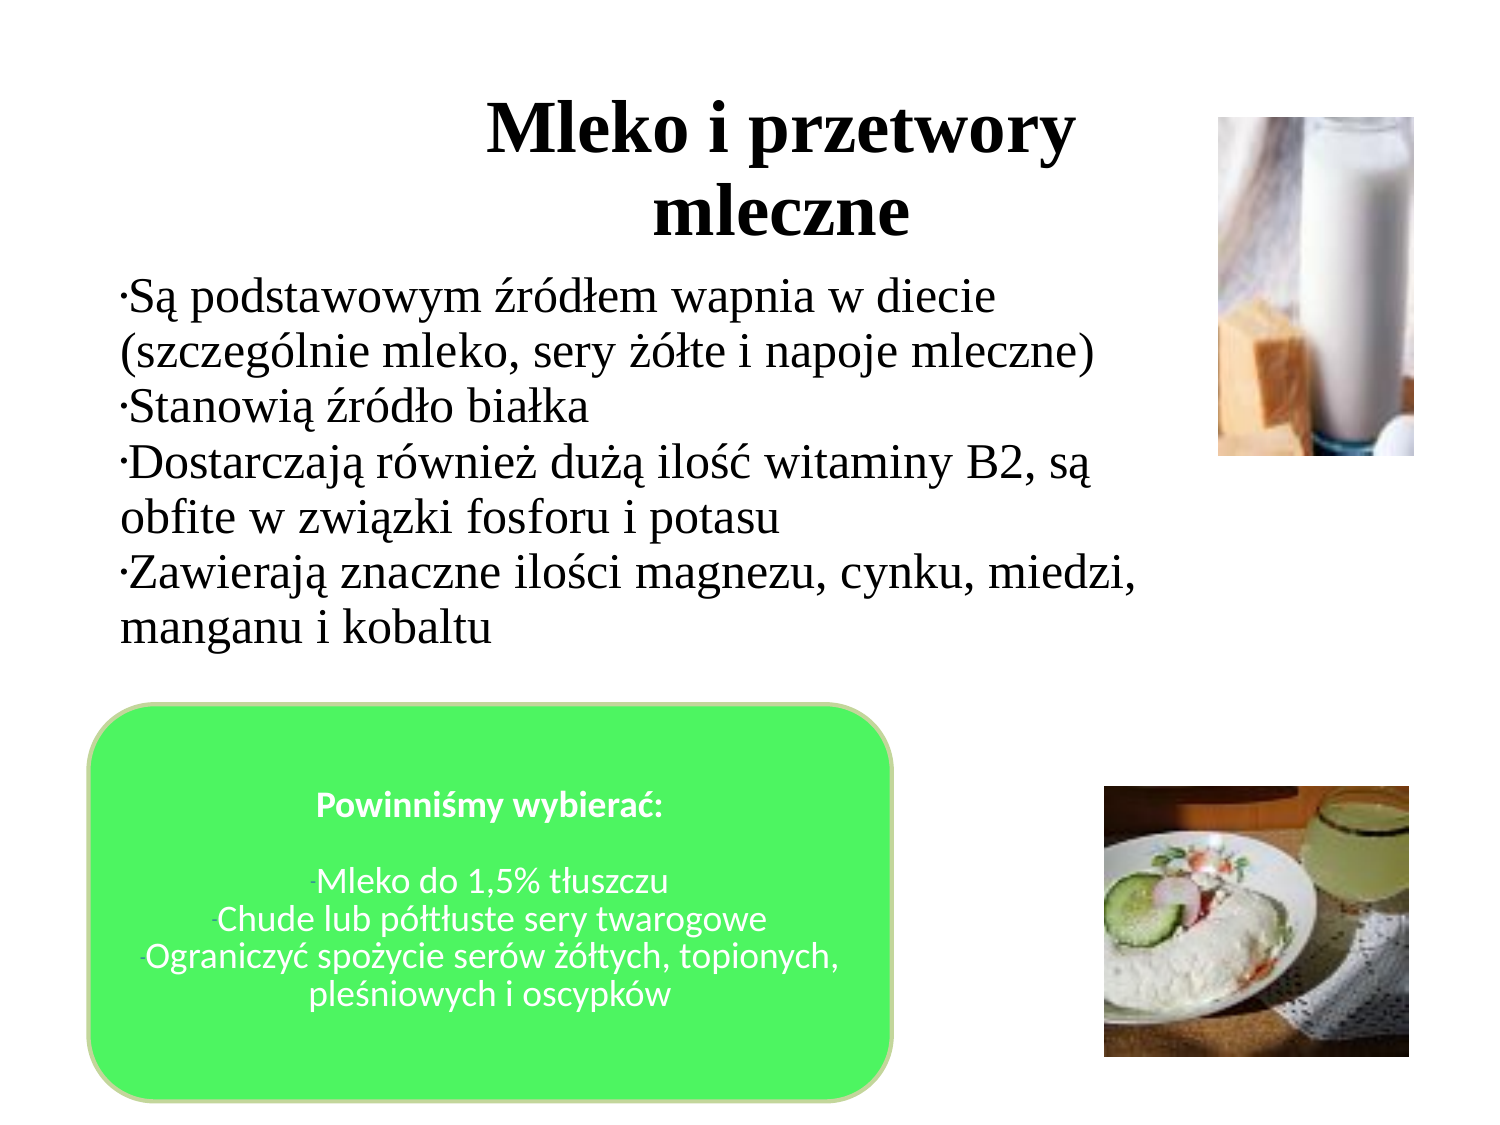

Mleko i przetwory mleczne
Są podstawowym źródłem wapnia w diecie (szczególnie mleko, sery żółte i napoje mleczne)
Stanowią źródło białka
Dostarczają również dużą ilość witaminy B2, są obfite w związki fosforu i potasu
Zawierają znaczne ilości magnezu, cynku, miedzi, manganu i kobaltu
Powinniśmy wybierać:
Mleko do 1,5% tłuszczu
Chude lub półtłuste sery twarogowe
Ograniczyć spożycie serów żółtych, topionych, pleśniowych i oscypków